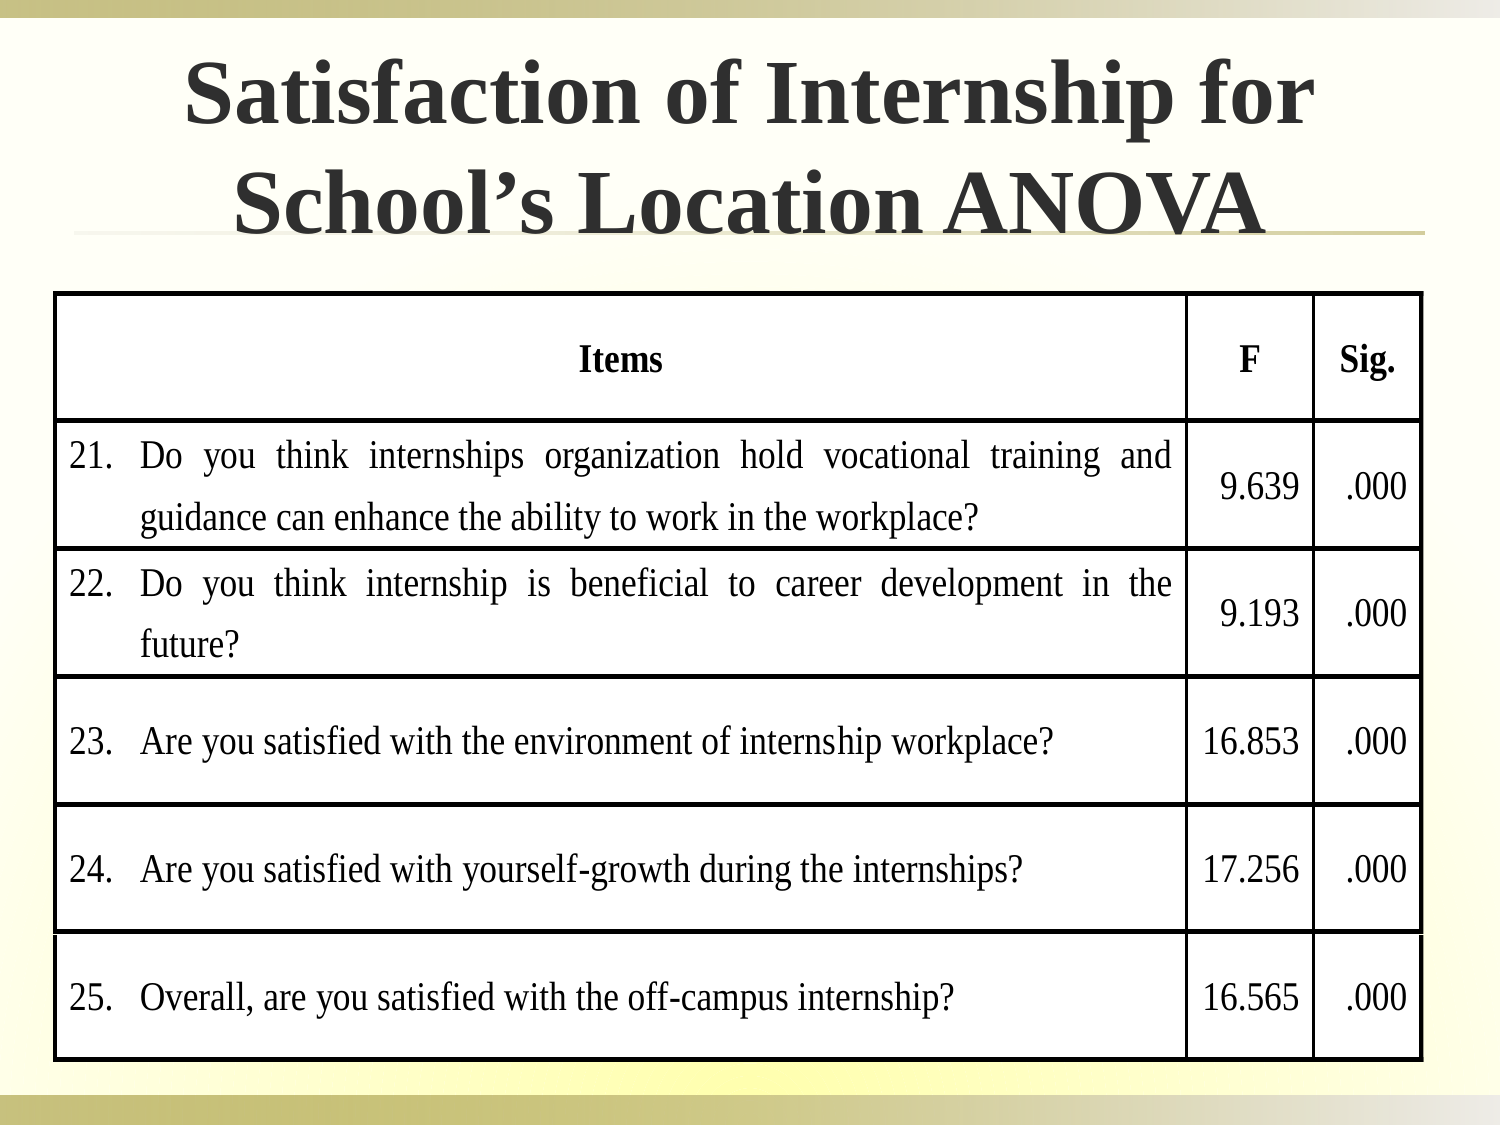

# Satisfaction of Internship for School’s Location ANOVA